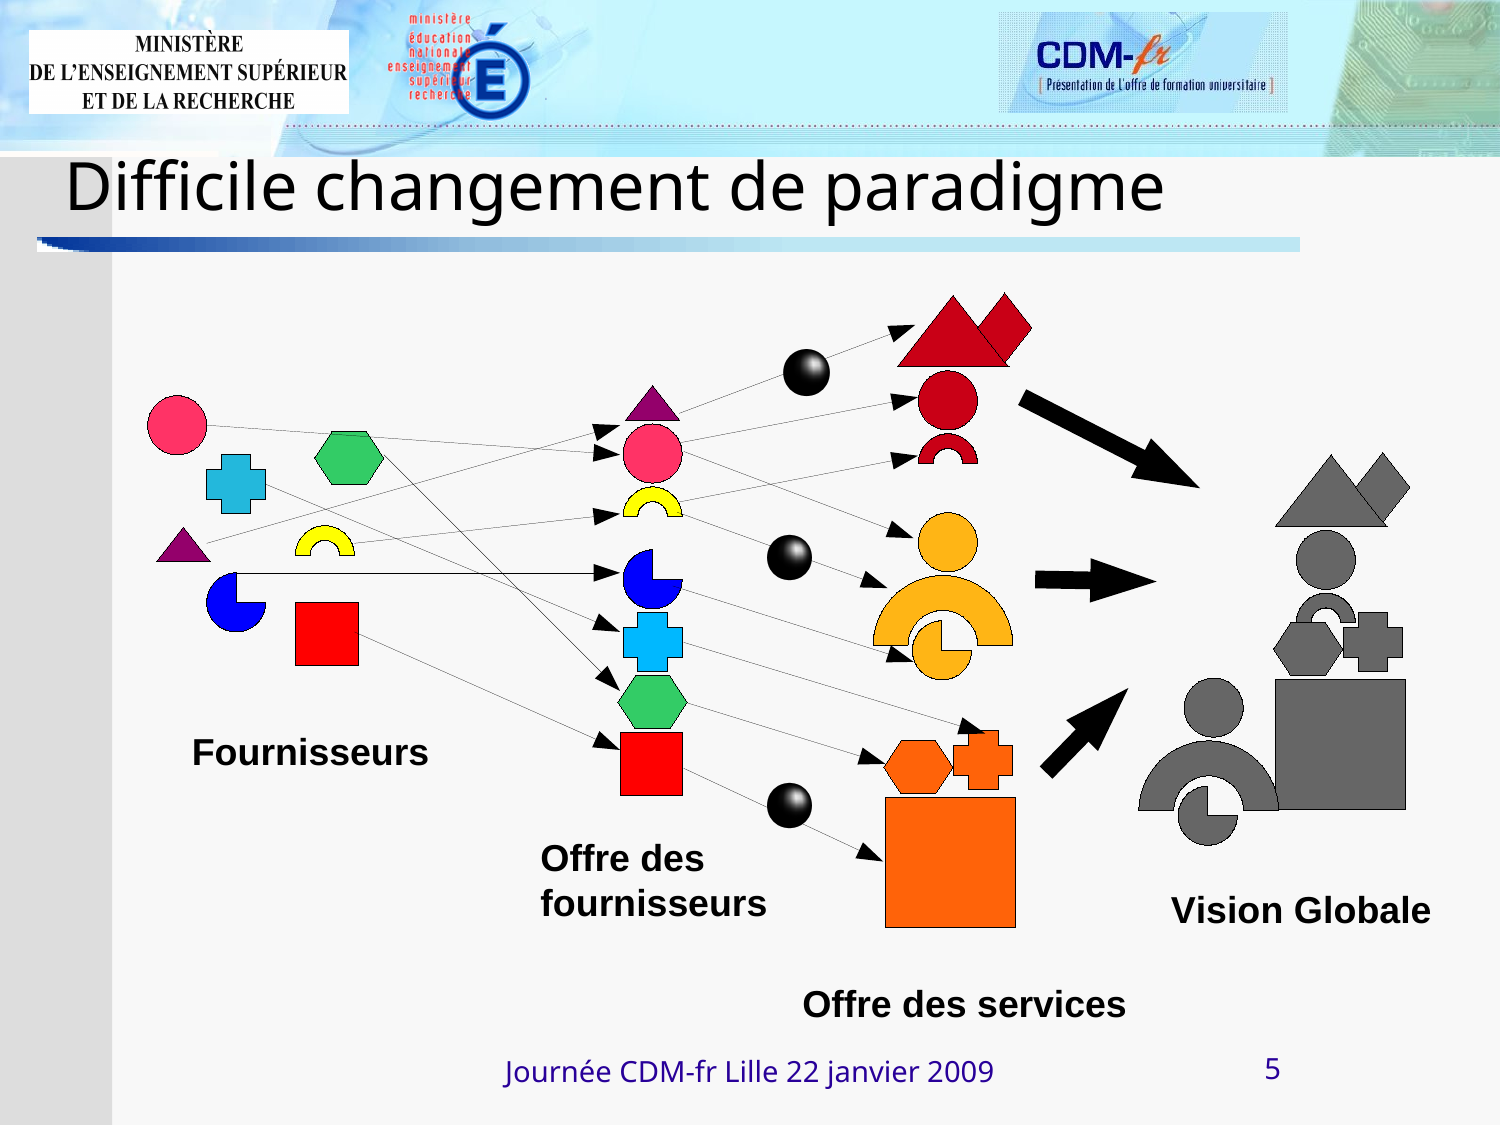

# Difficile changement de paradigme
Fournisseurs
Offre des
fournisseurs
Vision Globale
Offre des services
Journée C2i-1, Paris 16 déc 2004
5